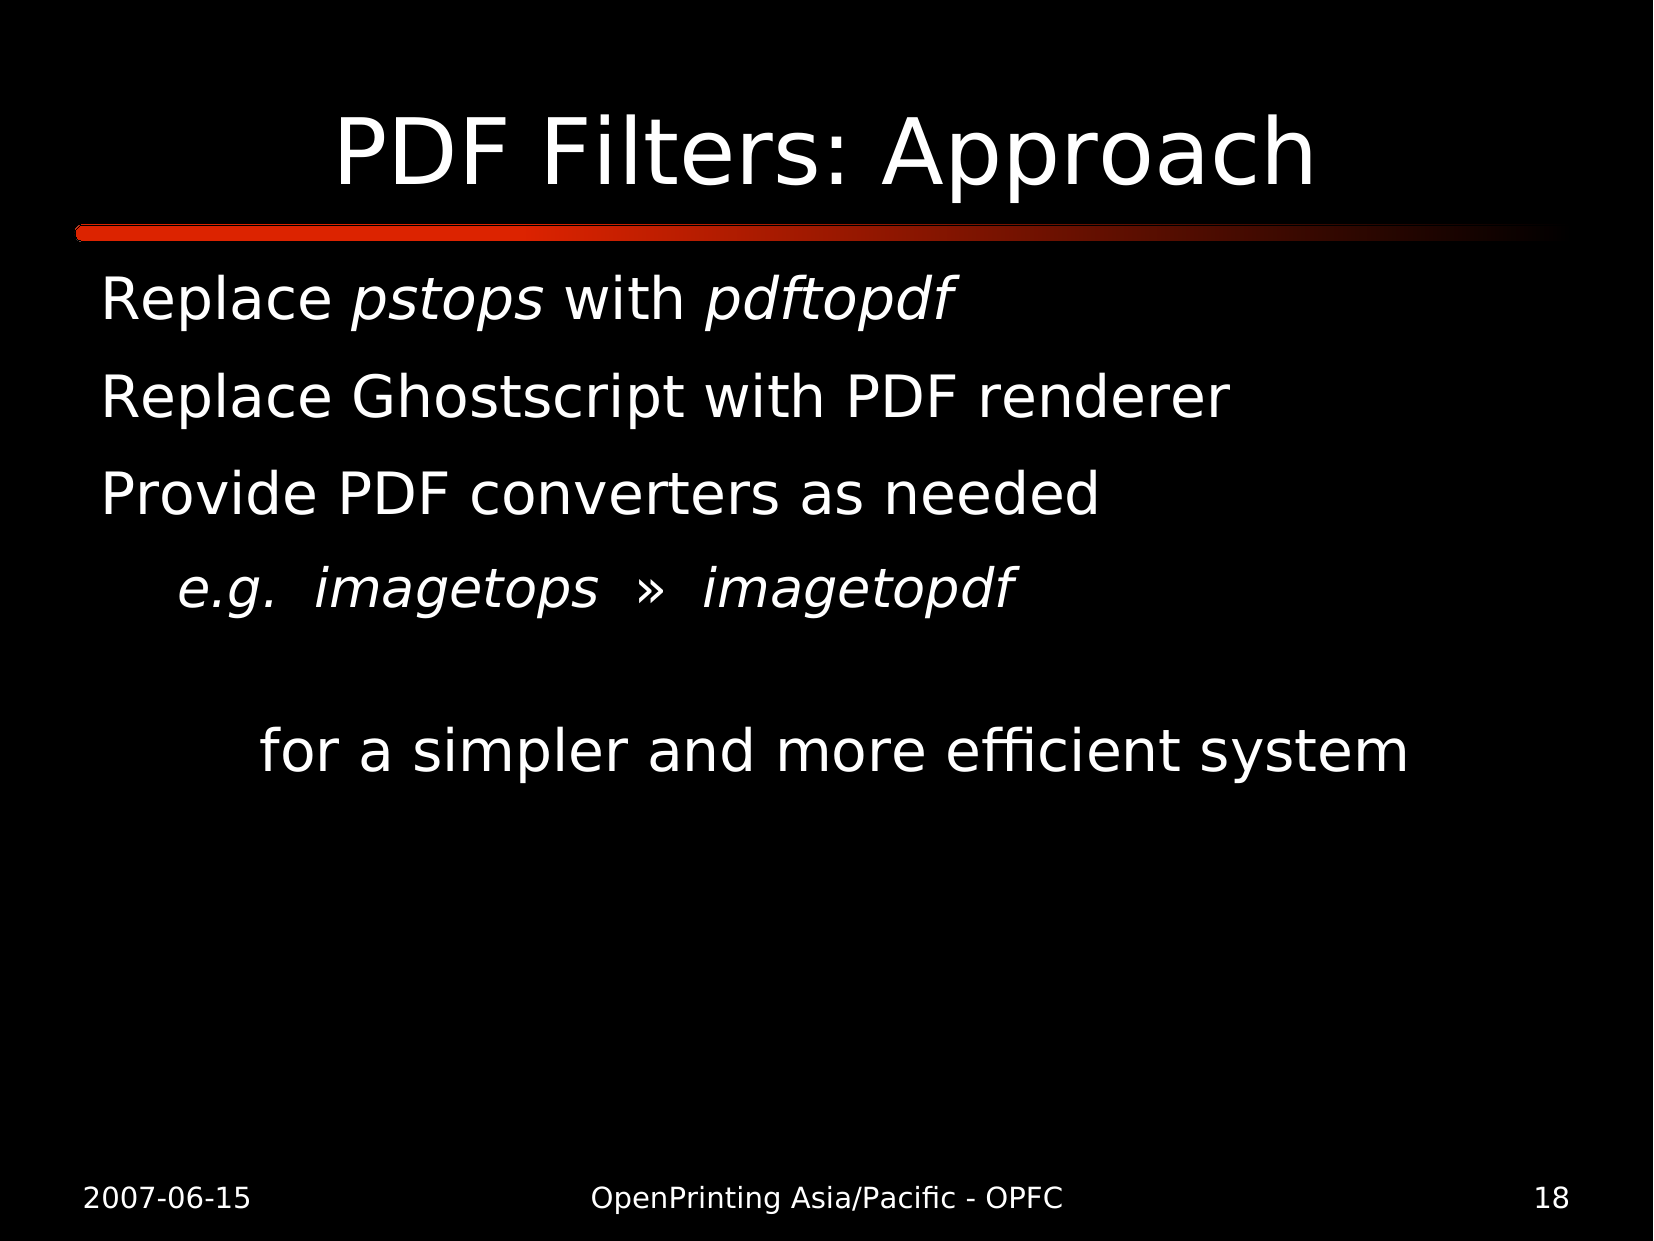

# PDF Filters: Approach
Replace pstops with pdftopdf
Replace Ghostscript with PDF renderer
Provide PDF converters as needed
e.g. imagetops » imagetopdf
for a simpler and more efficient system
2007-06-15
OpenPrinting Asia/Pacific - OPFC
18